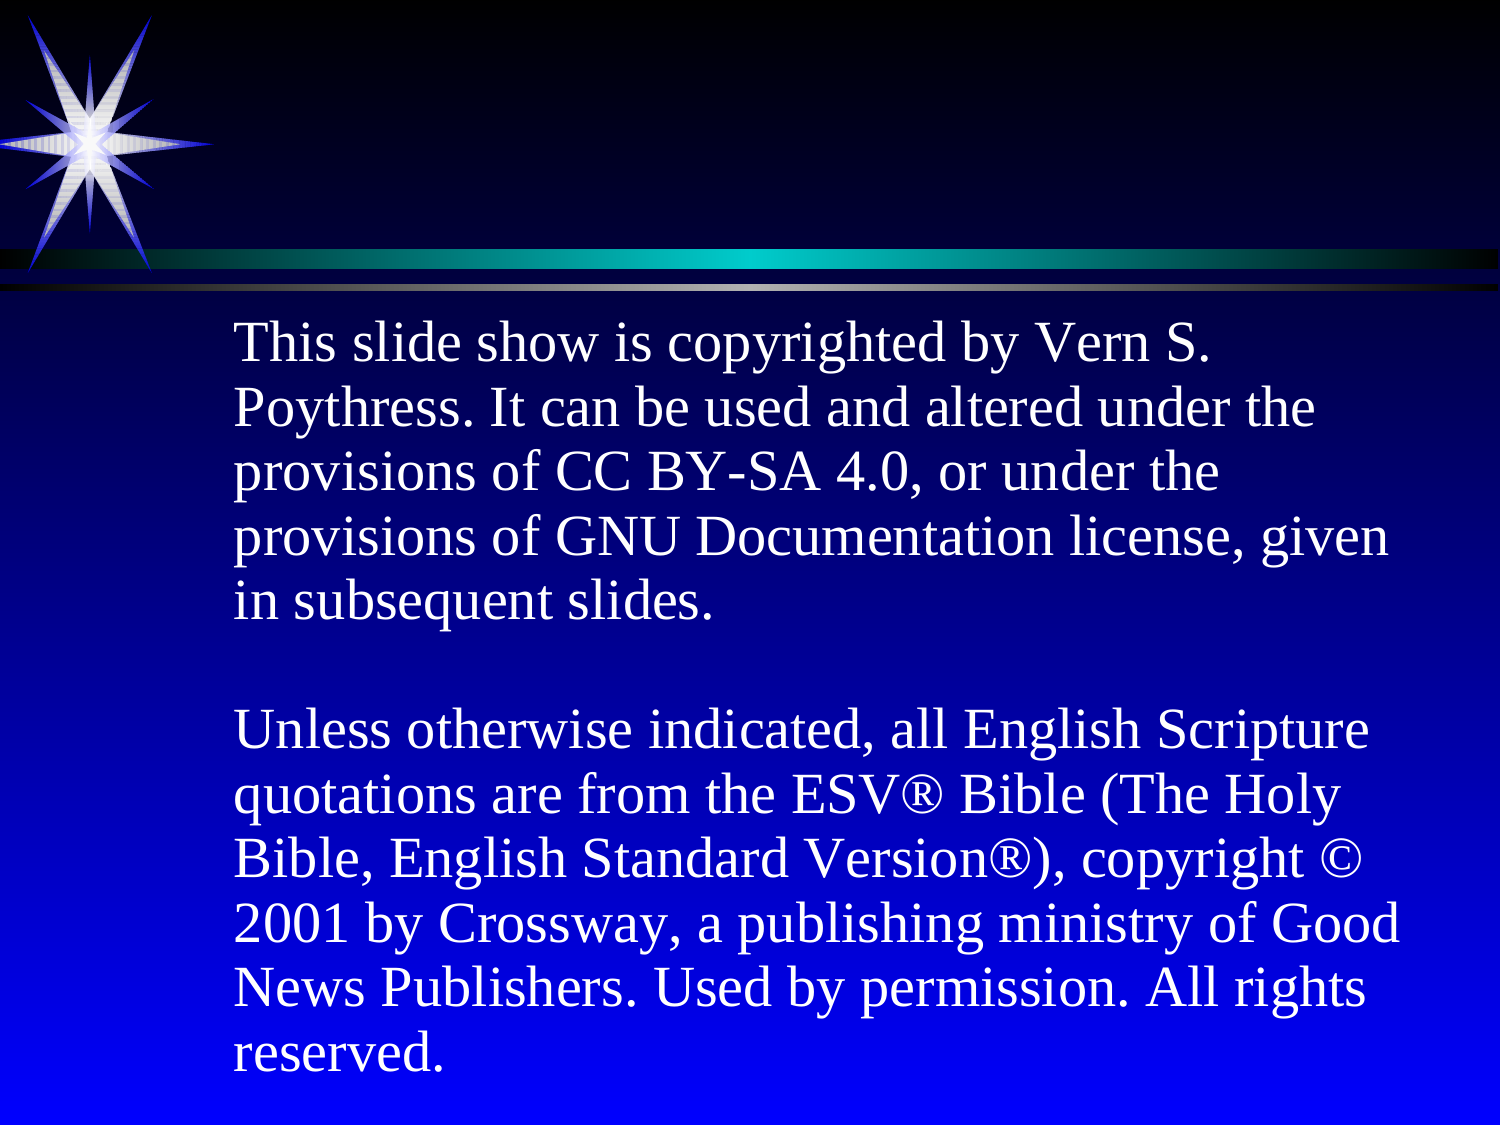

This slide show is copyrighted by Vern S. Poythress. It can be used and altered under the provisions of CC BY-SA 4.0, or under the provisions of GNU Documentation license, given in subsequent slides.
Unless otherwise indicated, all English Scripture quotations are from the ESV® Bible (The Holy Bible, English Standard Version®), copyright © 2001 by Crossway, a publishing ministry of Good News Publishers. Used by permission. All rights reserved.